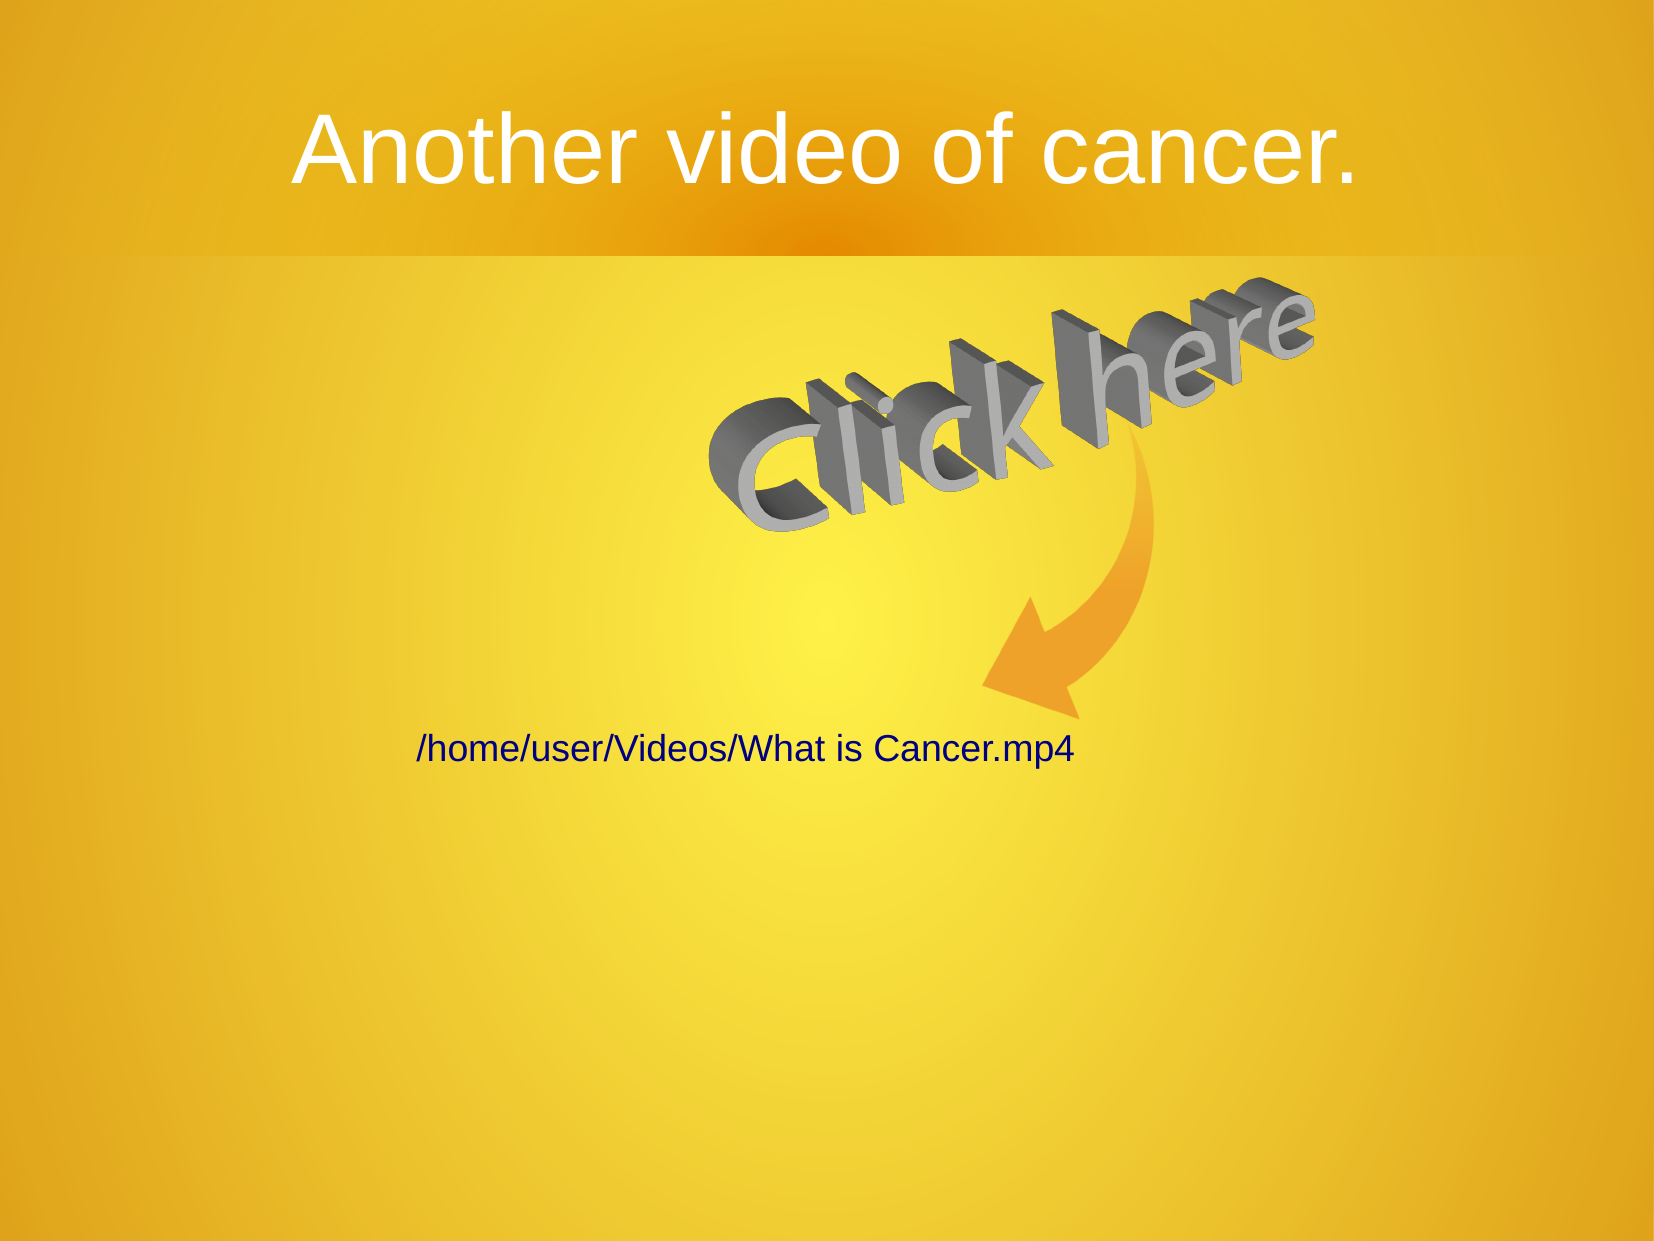

# Another video of cancer.
Click here
/home/user/Videos/What is Cancer.mp4